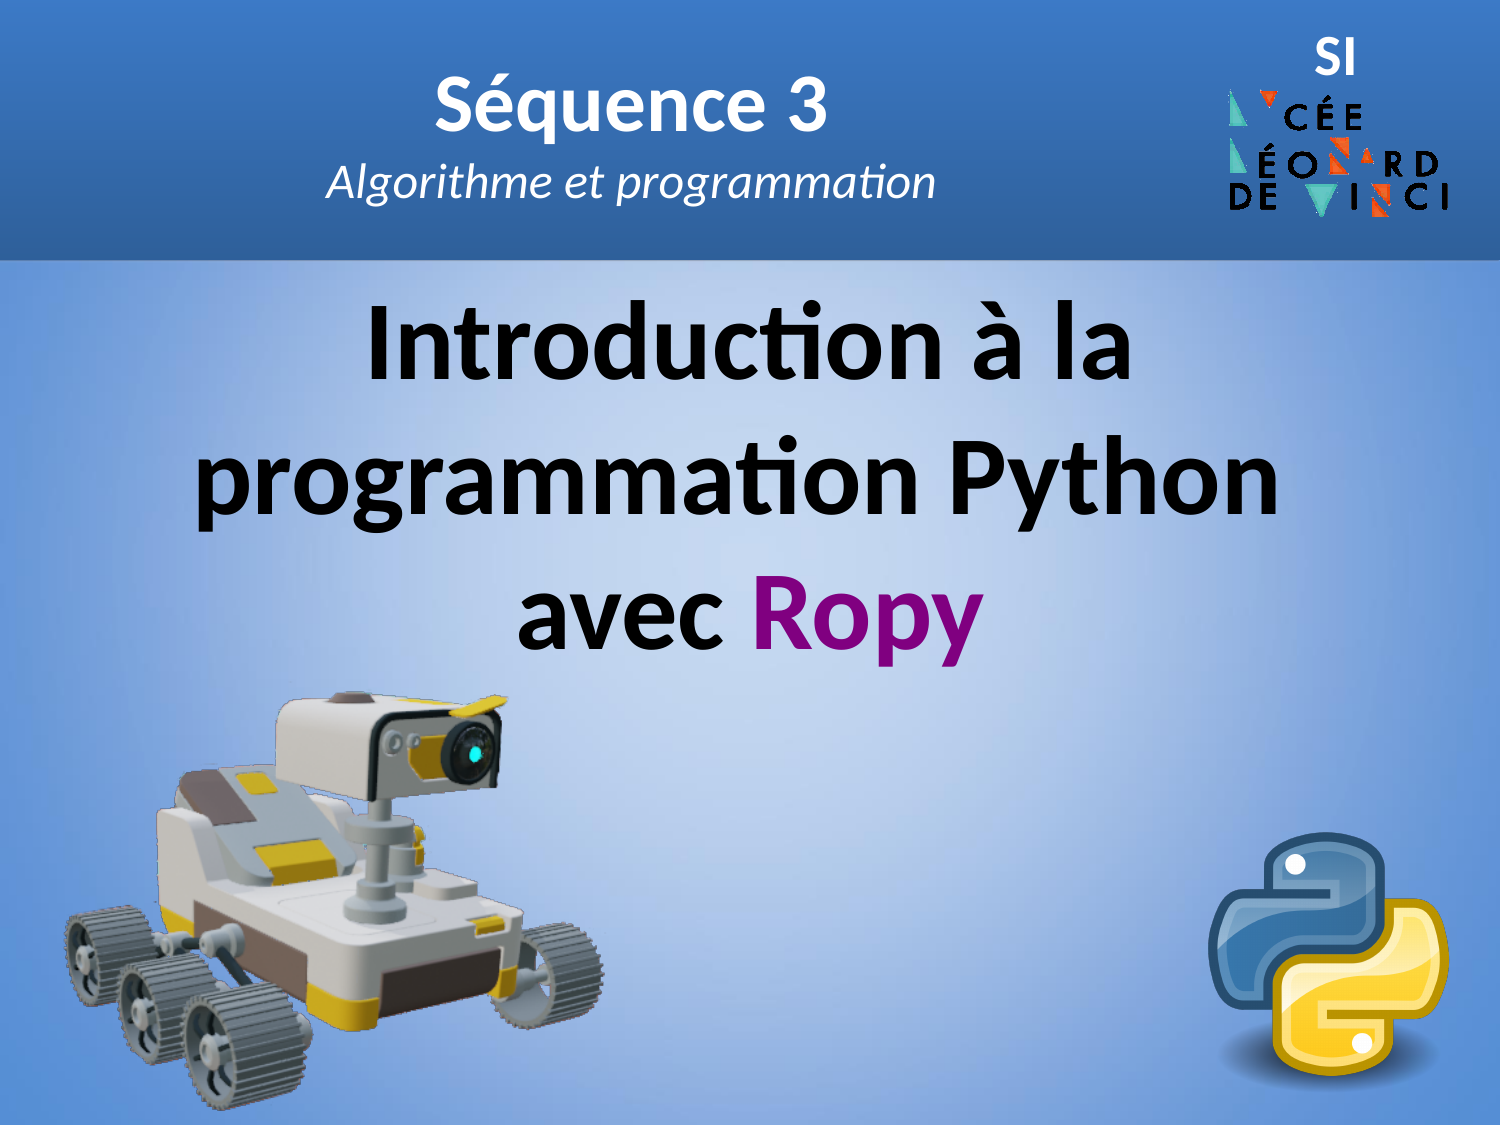

Séquence 3
Algorithme et programmation
SI
# Introduction à la programmation Python
avec Ropy